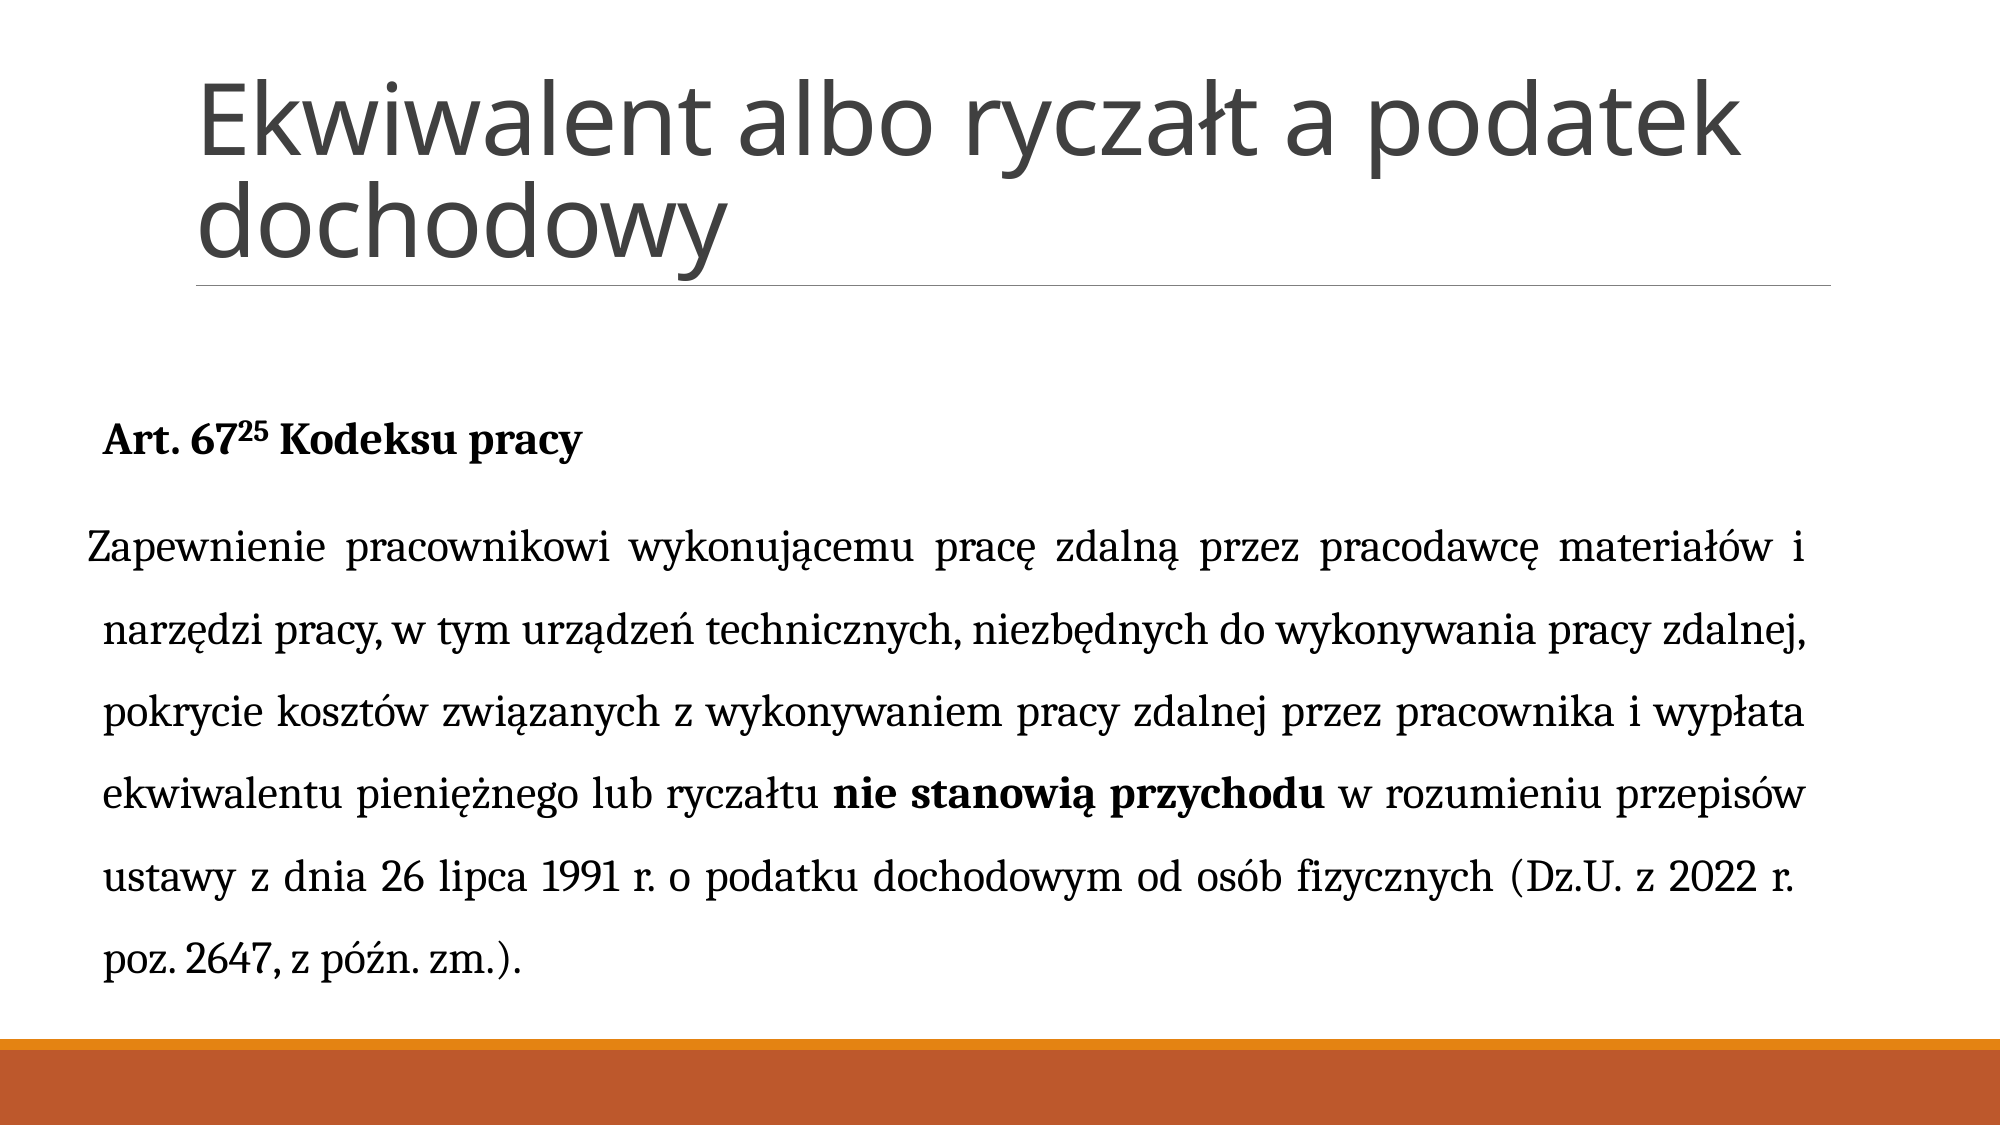

# Ekwiwalent albo ryczałt a podatek dochodowy
Art. 6725 Kodeksu pracy
Zapewnienie pracownikowi wykonującemu pracę zdalną przez pracodawcę materiałów i narzędzi pracy, w tym urządzeń technicznych, niezbędnych do wykonywania pracy zdalnej, pokrycie kosztów związanych z wykonywaniem pracy zdalnej przez pracownika i wypłata ekwiwalentu pieniężnego lub ryczałtu nie stanowią przychodu w rozumieniu przepisów ustawy z dnia 26 lipca 1991 r. o podatku dochodowym od osób fizycznych (Dz.U. z 2022 r. poz. 2647, z późn. zm.).